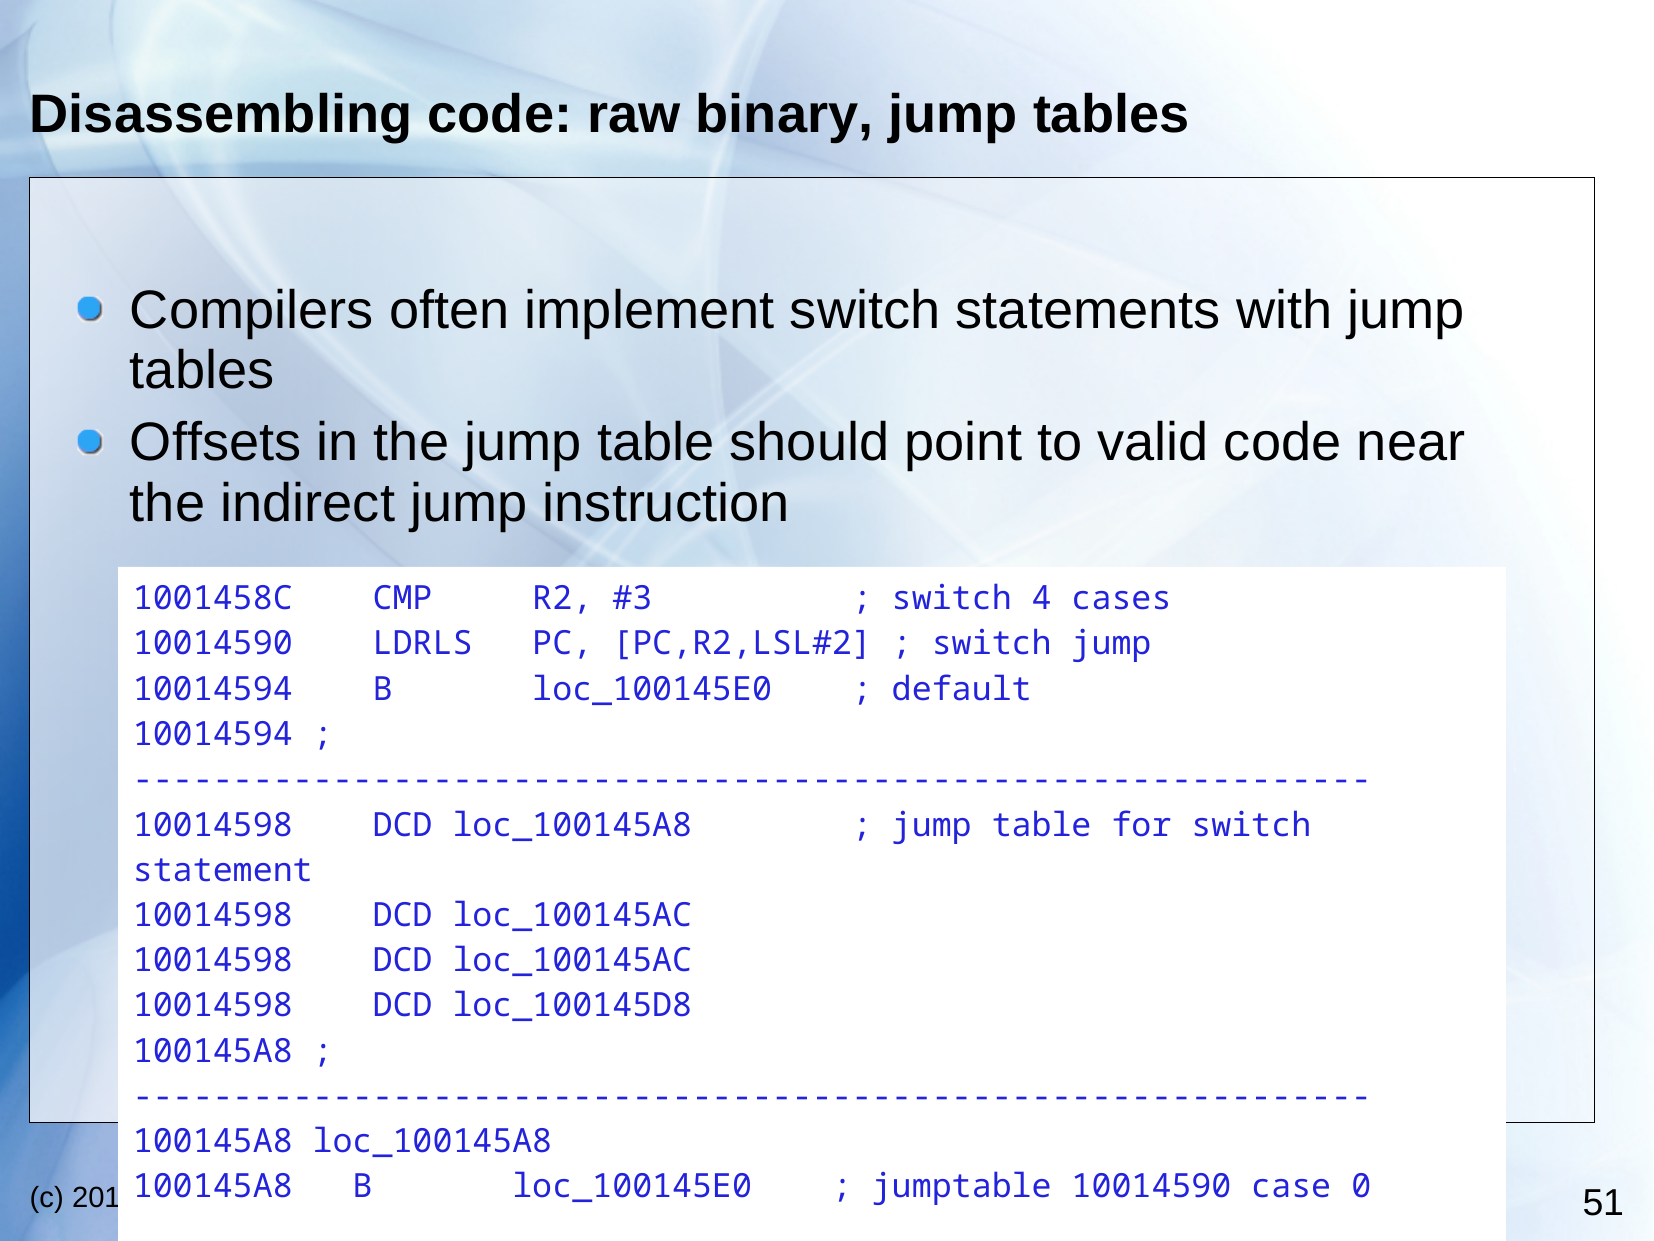

# Disassembling code: raw binary, jump tables
Compilers often implement switch statements with jump tables
Offsets in the jump table should point to valid code near the indirect jump instruction
1001458C CMP R2, #3 ; switch 4 cases
10014590 LDRLS PC, [PC,R2,LSL#2] ; switch jump
10014594 B loc_100145E0 ; default
10014594 ; --------------------------------------------------------------
10014598 DCD loc_100145A8 ; jump table for switch statement
10014598 DCD loc_100145AC
10014598 DCD loc_100145AC
10014598 DCD loc_100145D8
100145A8 ; --------------------------------------------------------------
100145A8 loc_100145A8
100145A8 B loc_100145E0 ; jumptable 10014590 case 0
(c) 2010 Igor Skochinsky
51